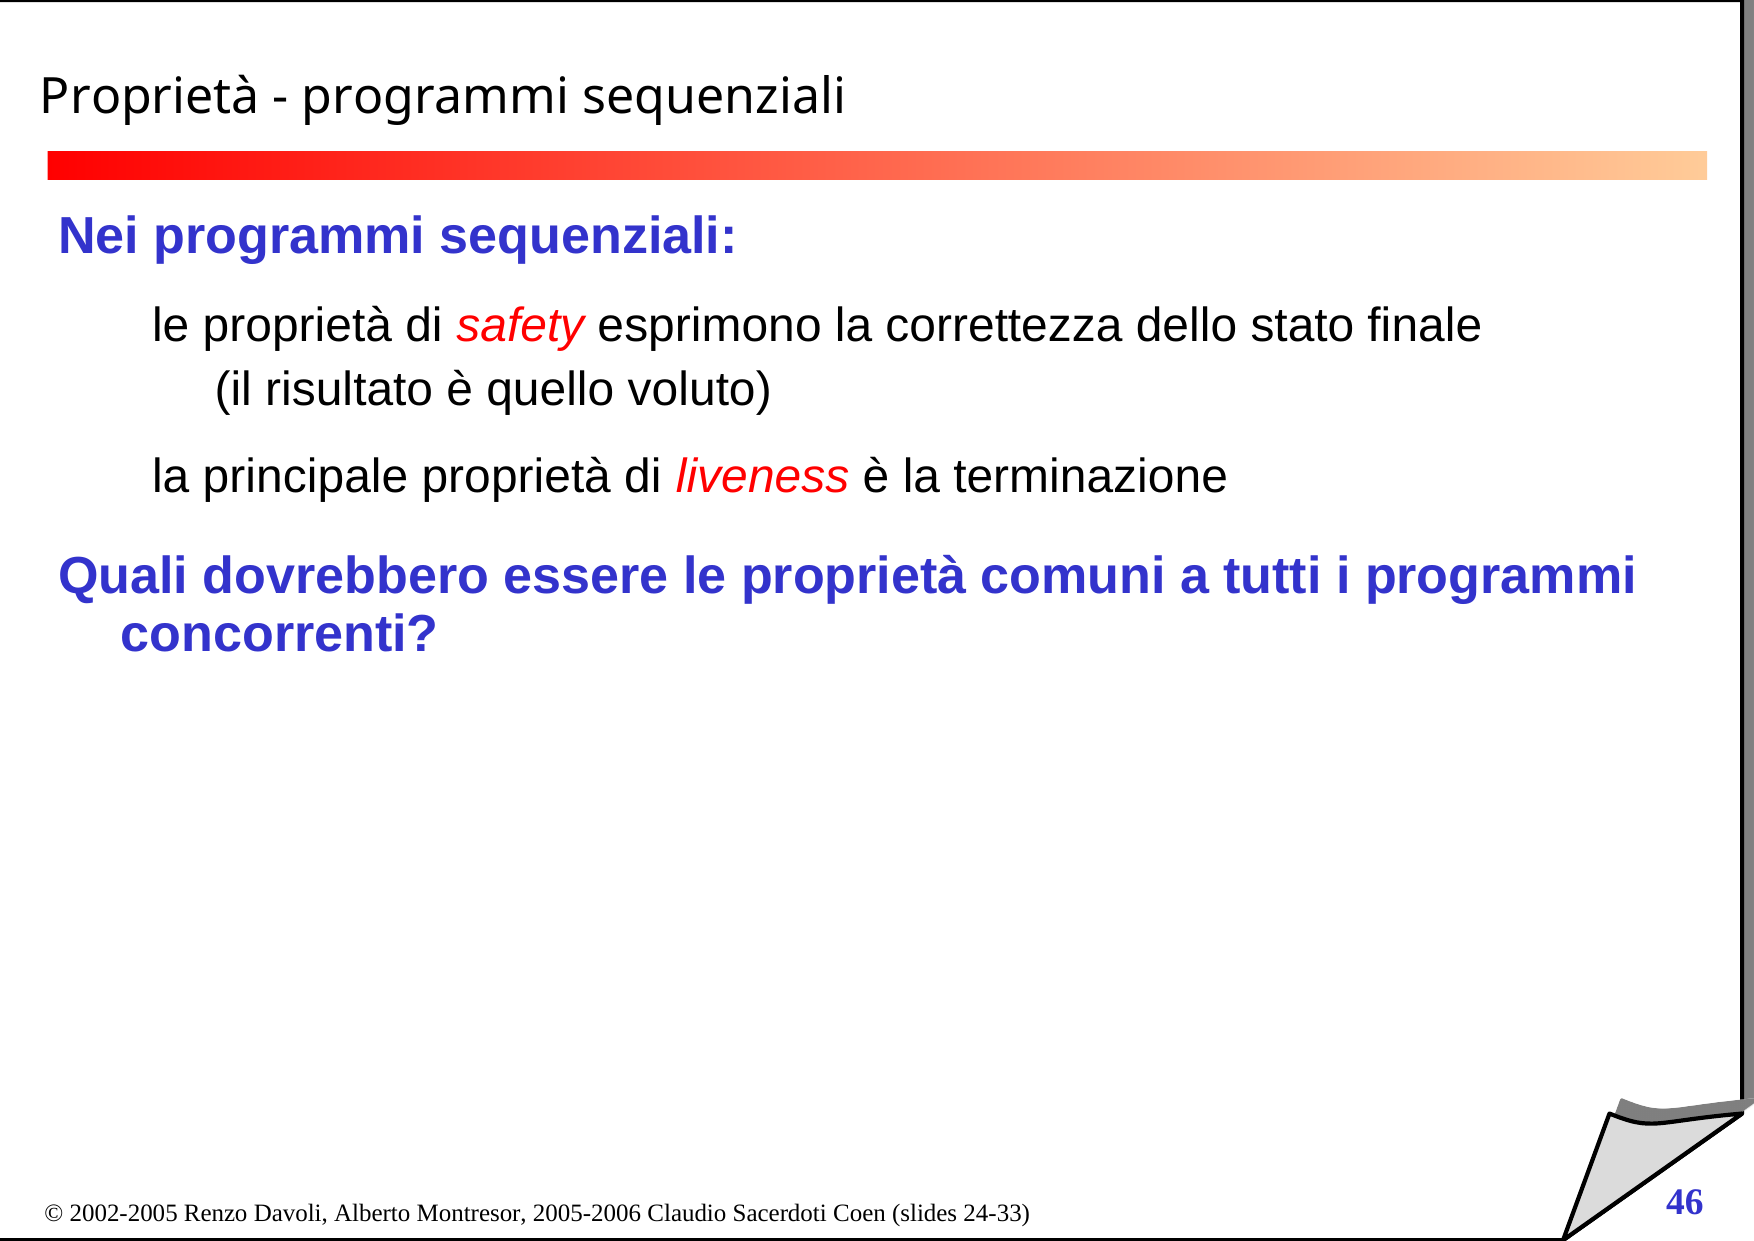

# Proprietà - programmi sequenziali
Nei programmi sequenziali:
le proprietà di safety esprimono la correttezza dello stato finale
(il risultato è quello voluto)
la principale proprietà di liveness è la terminazione
Quali dovrebbero essere le proprietà comuni a tutti i programmi concorrenti?